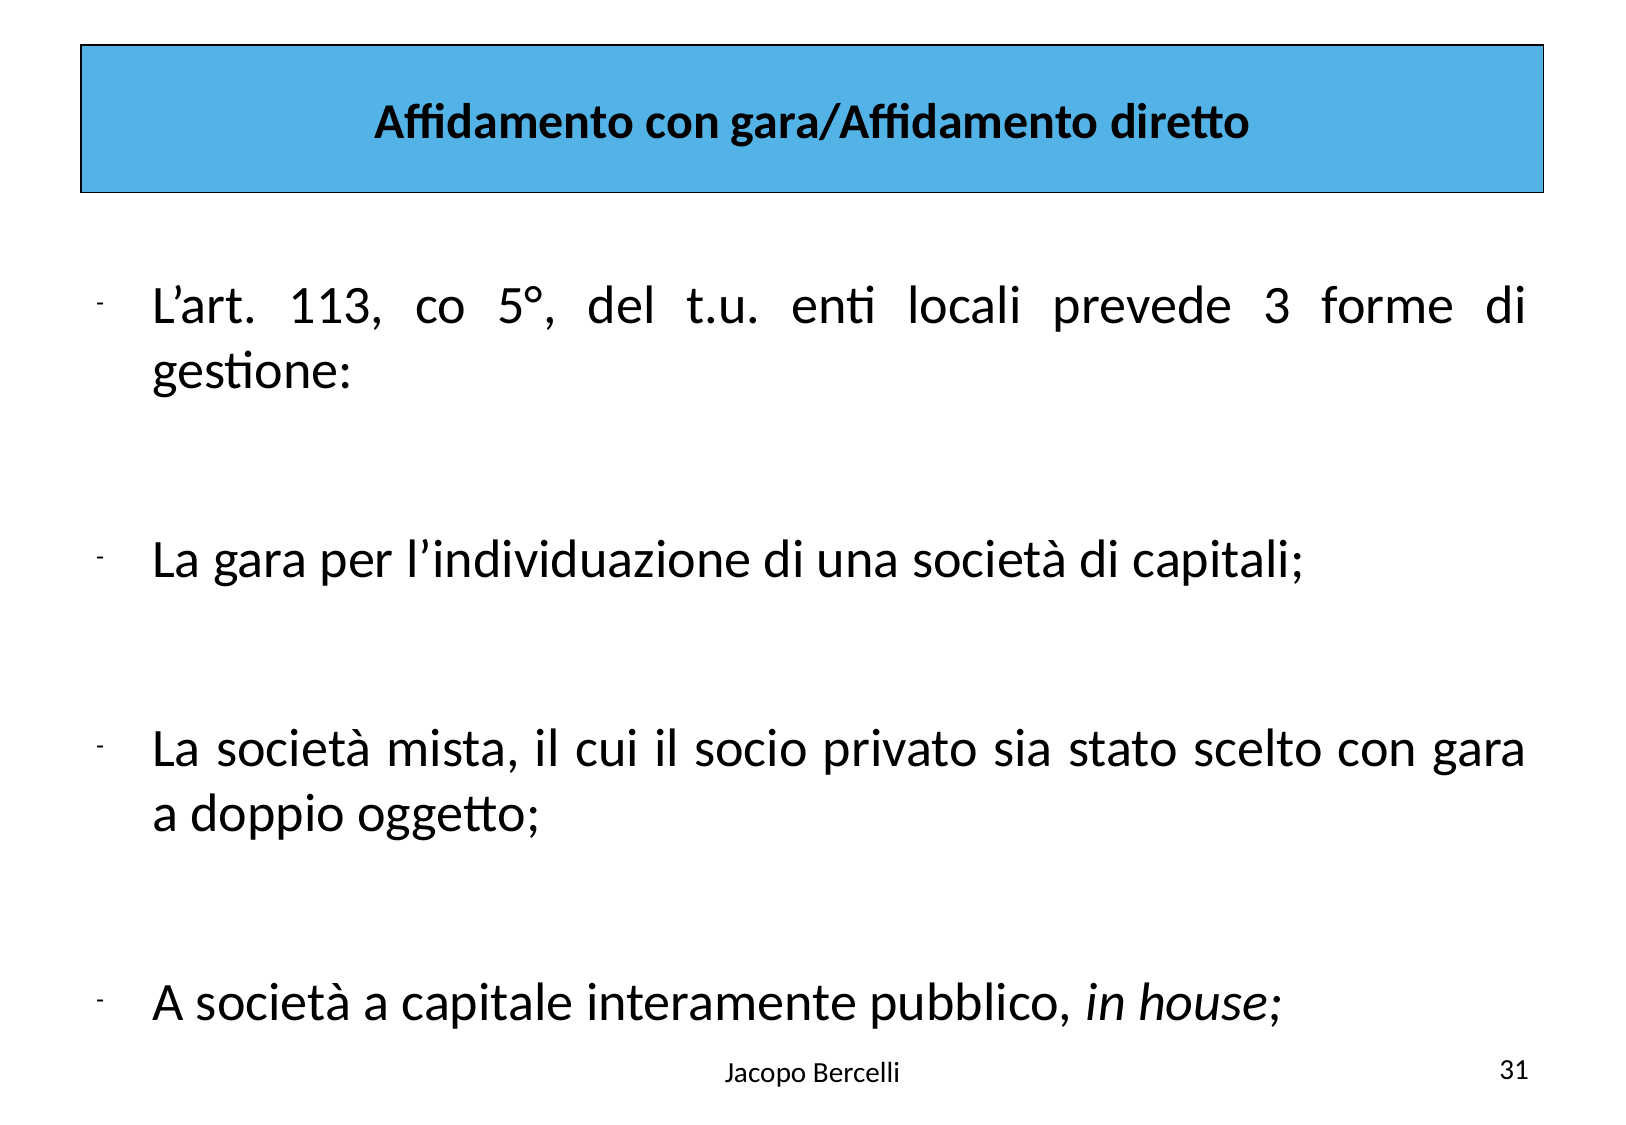

# Affidamento con gara/Affidamento diretto
L’art. 113, co 5°, del t.u. enti locali prevede 3 forme di gestione:
La gara per l’individuazione di una società di capitali;
La società mista, il cui il socio privato sia stato scelto con gara a doppio oggetto;
A società a capitale interamente pubblico, in house;
Jacopo Bercelli